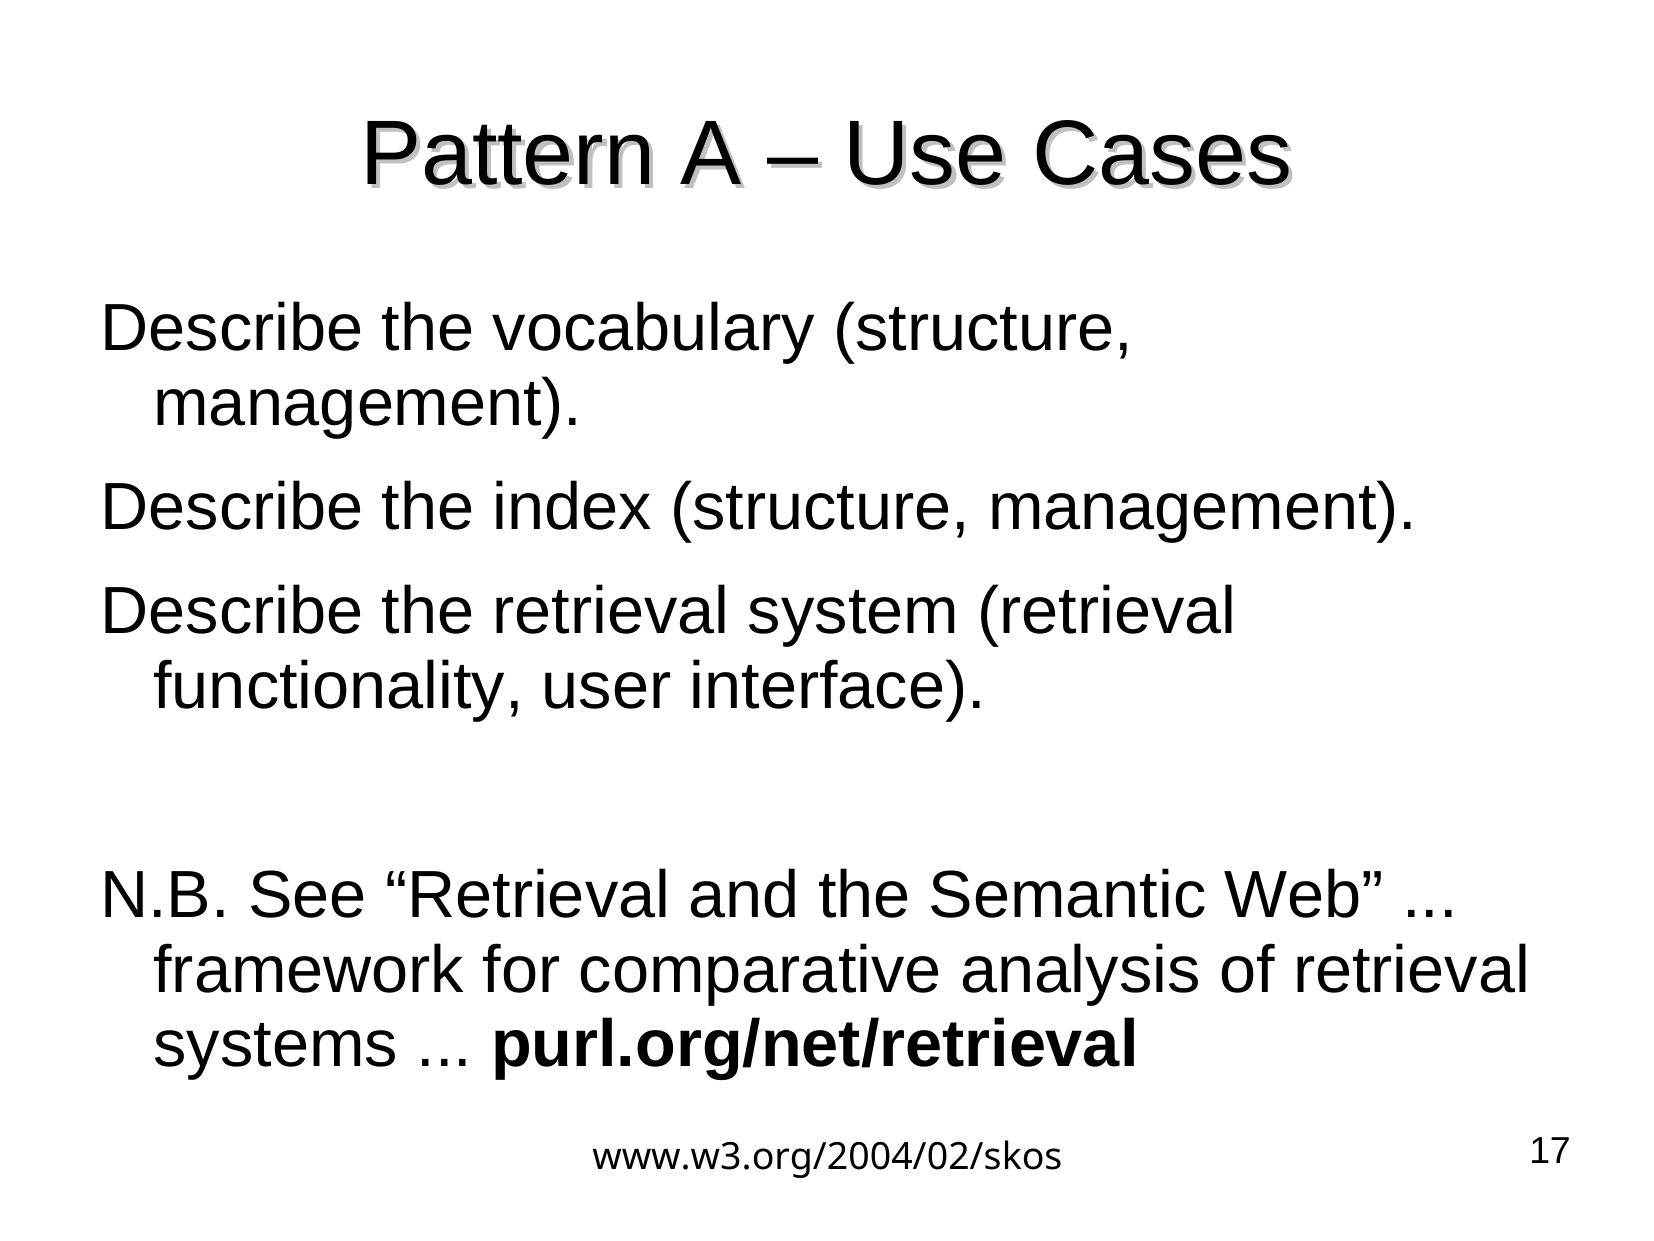

# Pattern A – Use Cases
Describe the vocabulary (structure, management).
Describe the index (structure, management).
Describe the retrieval system (retrieval functionality, user interface).
N.B. See “Retrieval and the Semantic Web” ... framework for comparative analysis of retrieval systems ... purl.org/net/retrieval
www.w3.org/2004/02/skos
17